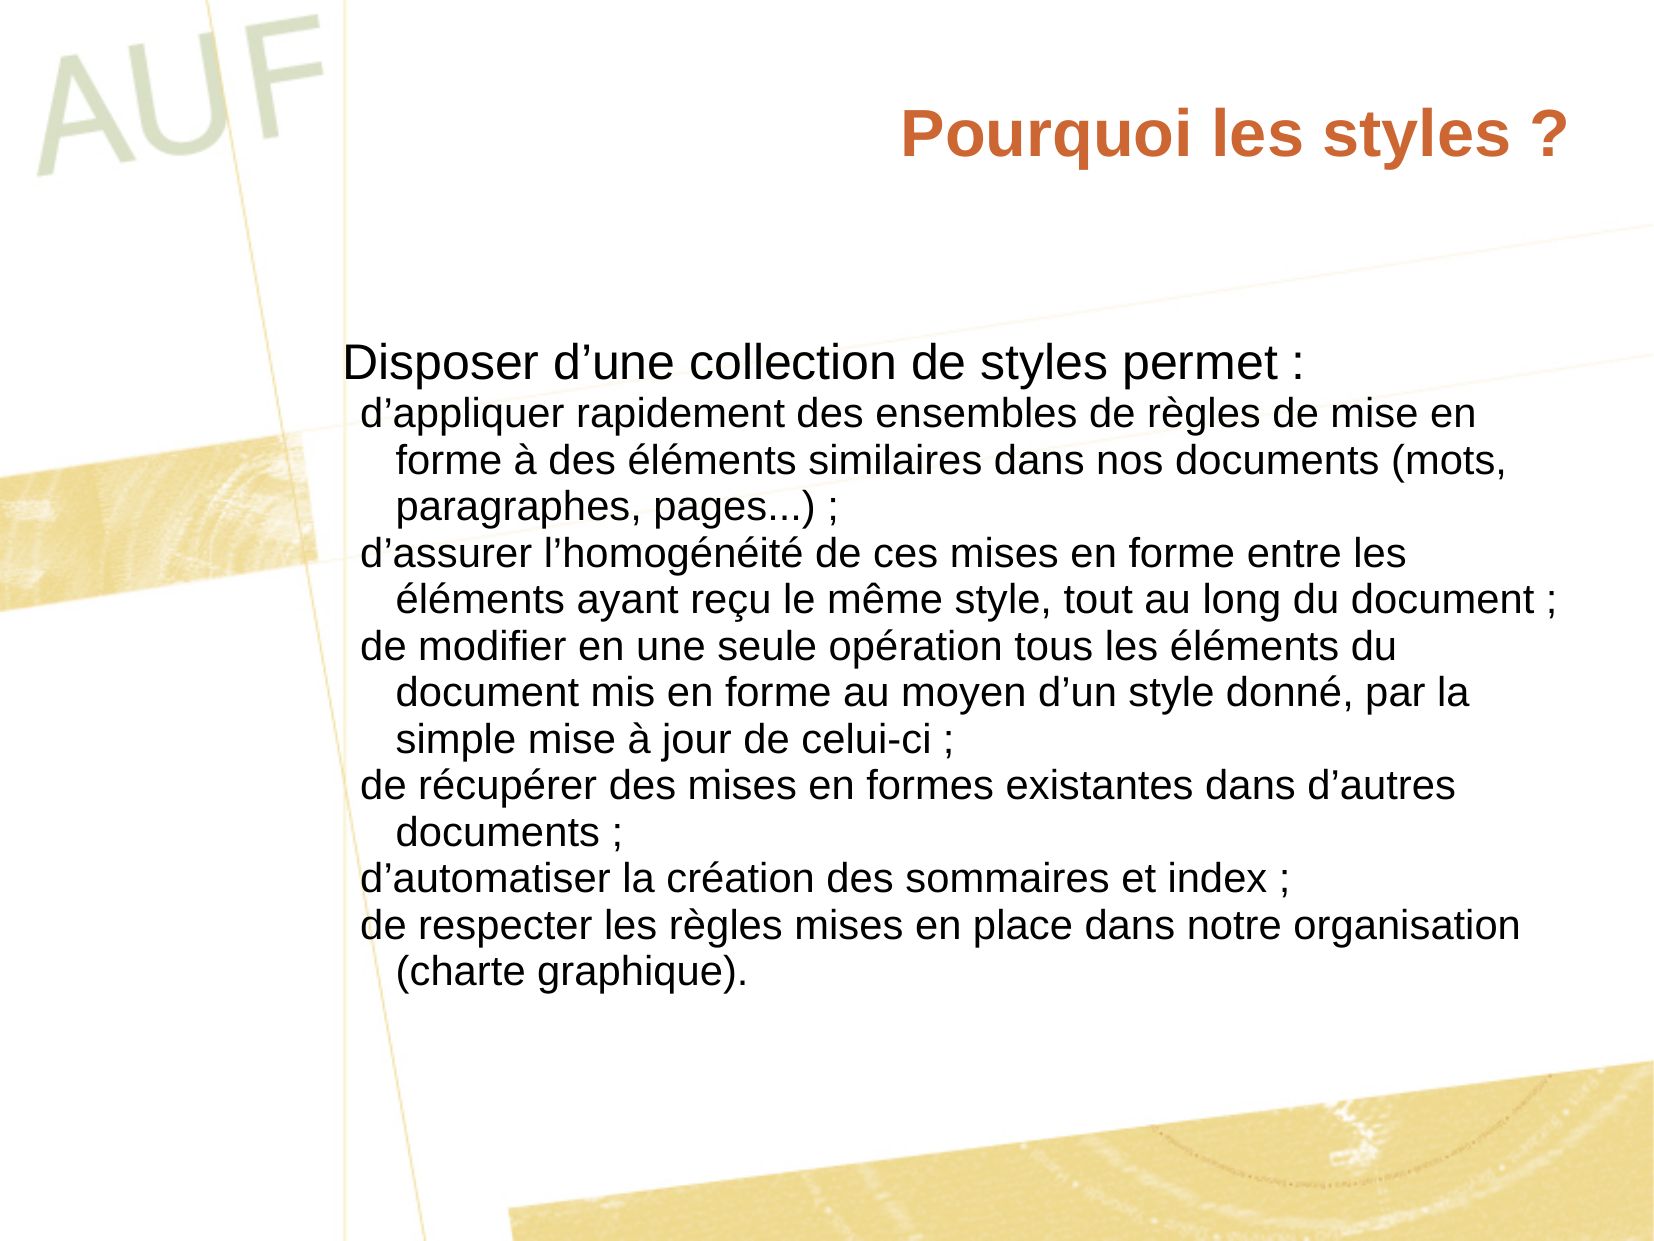

# Pourquoi les styles ?
Disposer d’une collection de styles permet :
d’appliquer rapidement des ensembles de règles de mise en forme à des éléments similaires dans nos documents (mots, paragraphes, pages...) ;
d’assurer l’homogénéité de ces mises en forme entre les éléments ayant reçu le même style, tout au long du document ;
de modifier en une seule opération tous les éléments du document mis en forme au moyen d’un style donné, par la simple mise à jour de celui-ci ;
de récupérer des mises en formes existantes dans d’autres documents ;
d’automatiser la création des sommaires et index ;
de respecter les règles mises en place dans notre organisation (charte graphique).